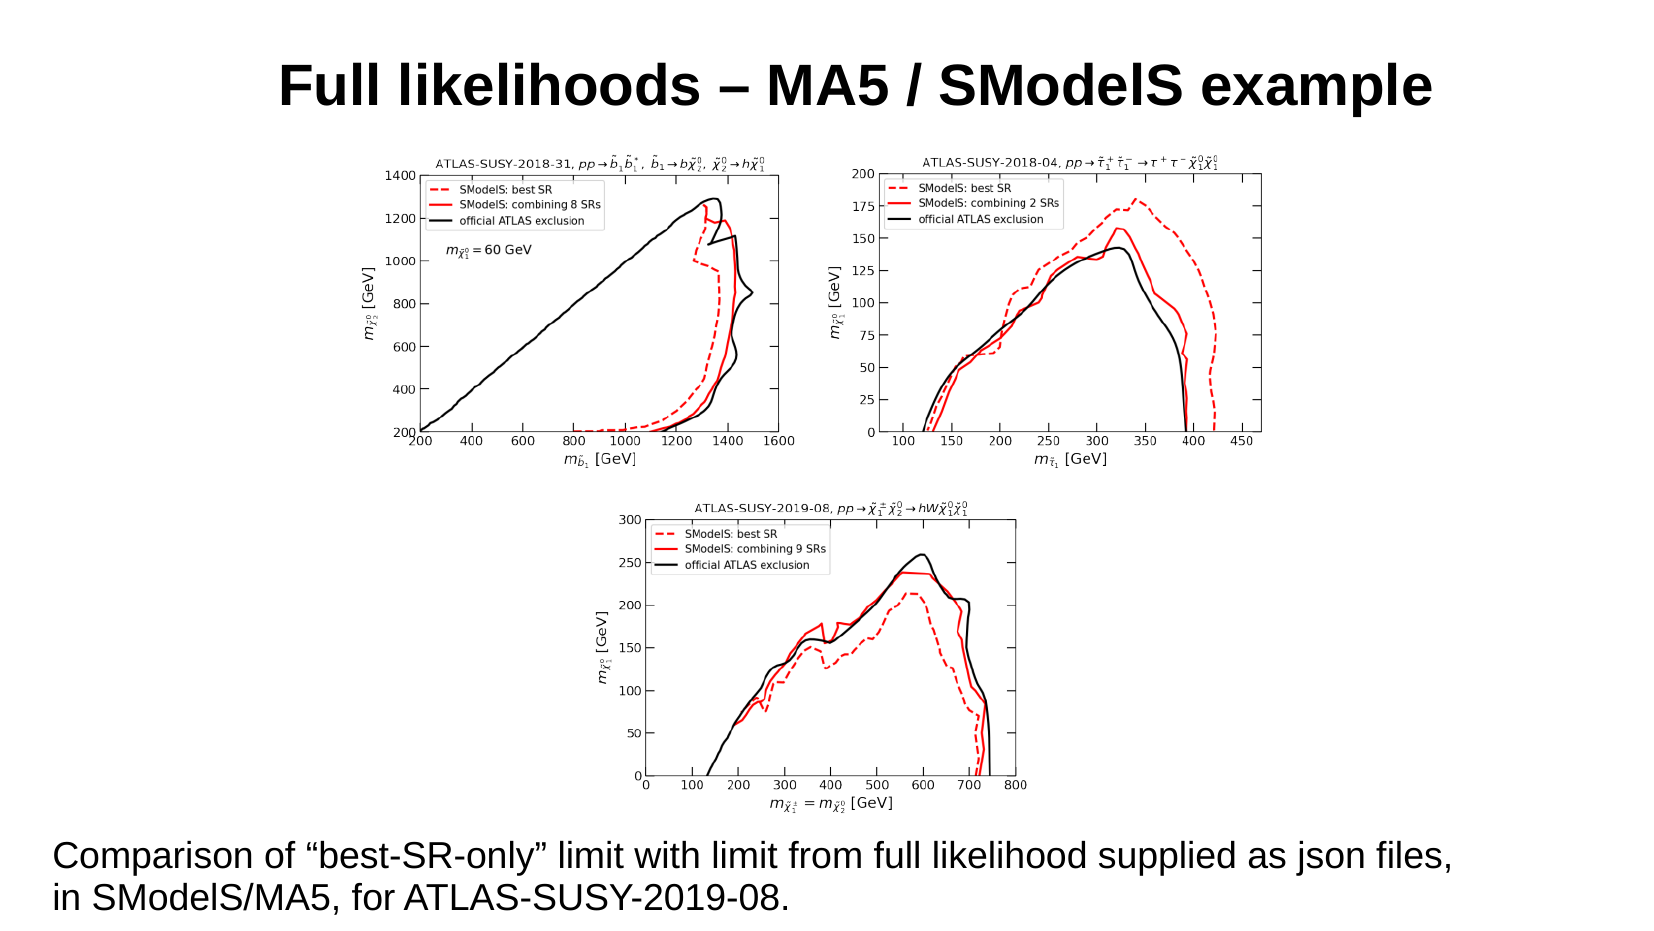

Full likelihoods – MA5 / SModelS example
Comparison of “best-SR-only” limit with limit from full likelihood supplied as json files,
in SModelS/MA5, for ATLAS-SUSY-2019-08.